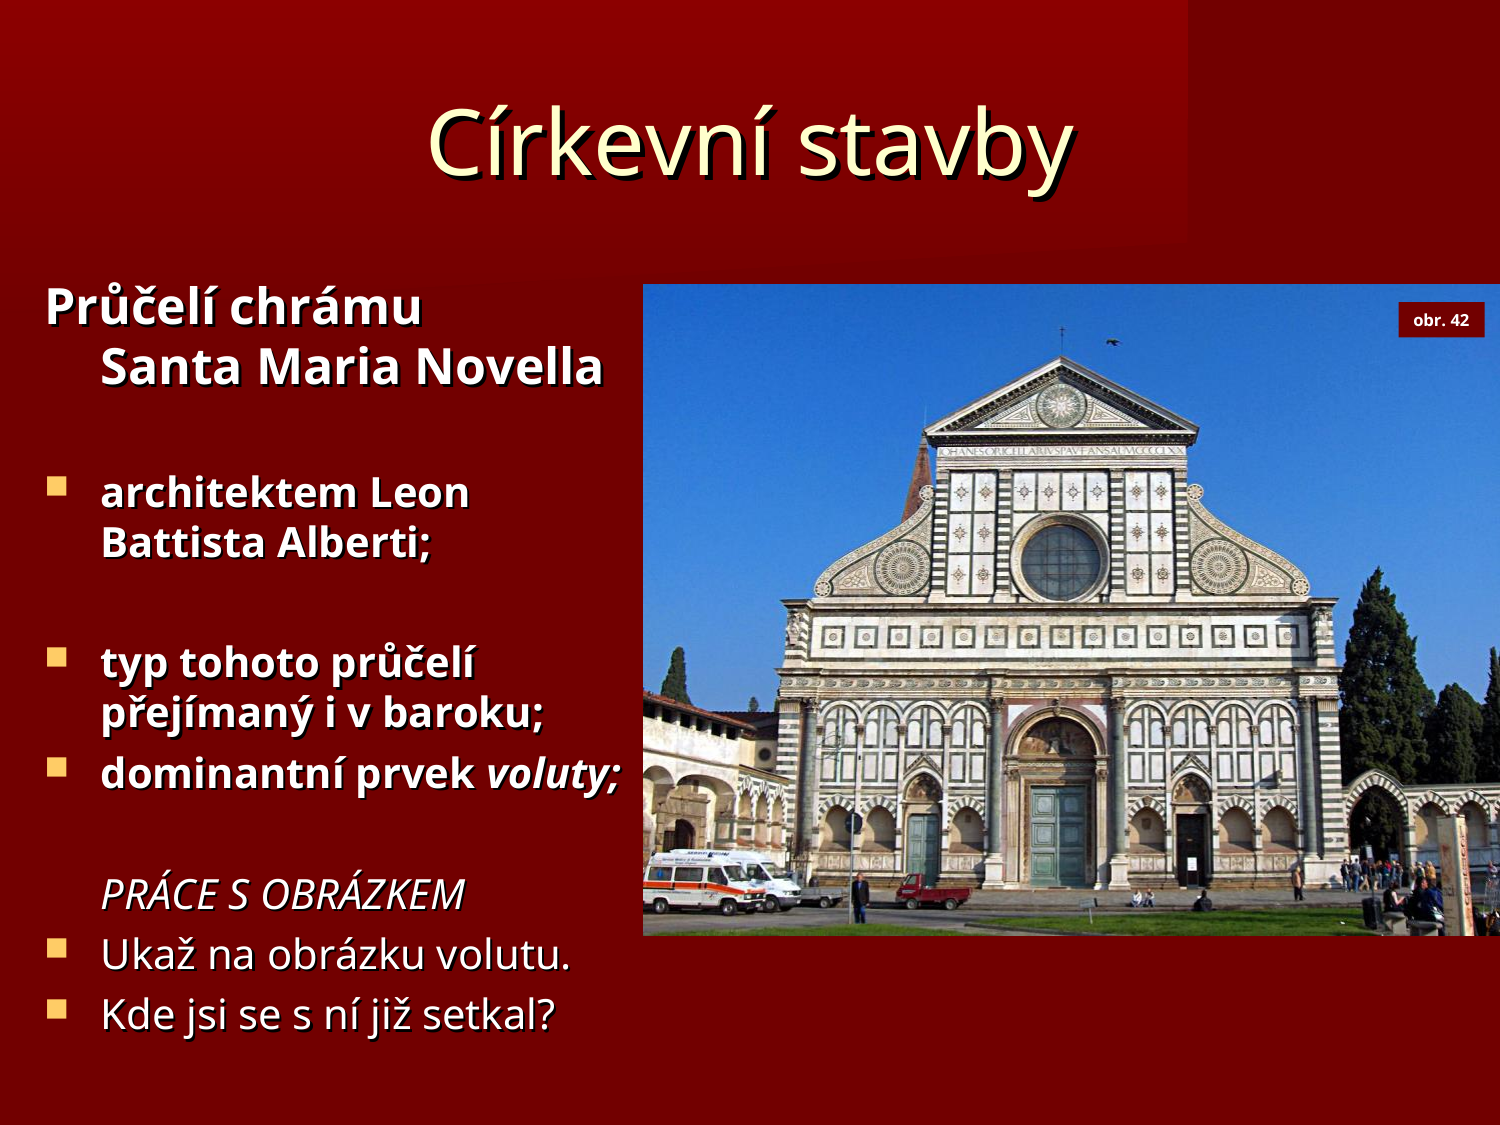

# Církevní stavby
Průčelí chrámu Santa Maria Novella
architektem Leon Battista Alberti;
typ tohoto průčelí přejímaný i v baroku;
dominantní prvek voluty;
	PRÁCE S OBRÁZKEM
Ukaž na obrázku volutu.
Kde jsi se s ní již setkal?
obr. 42